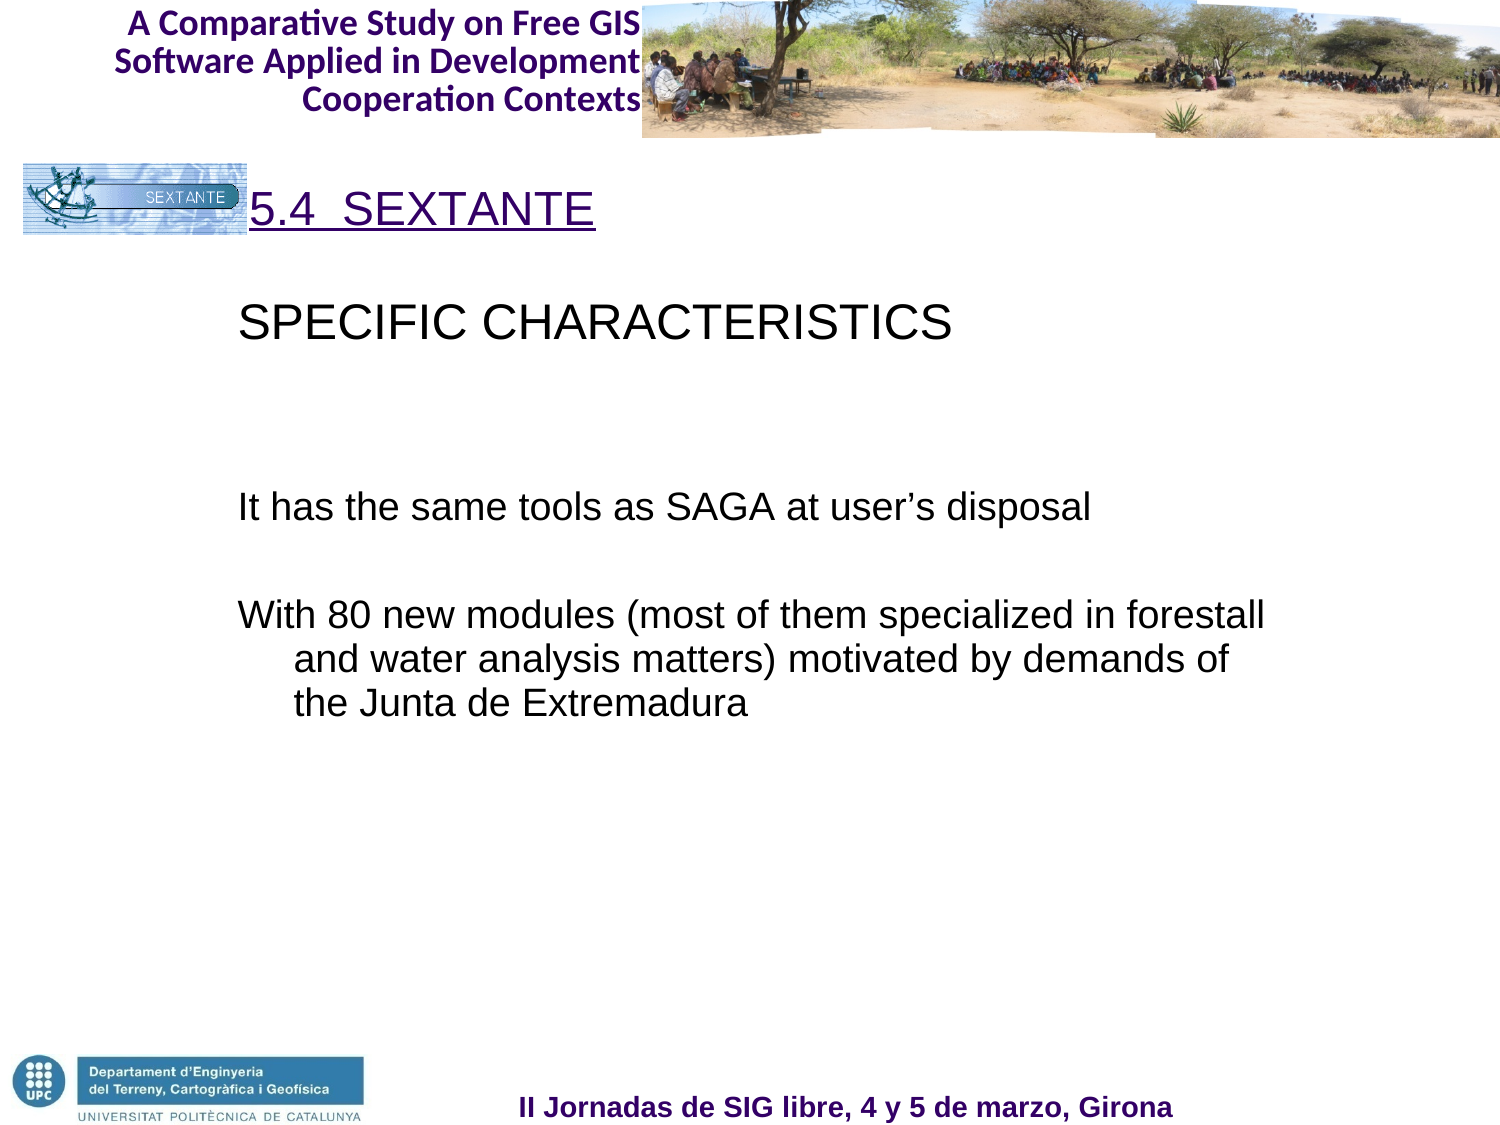

# 5.4 SEXTANTE
SPECIFIC CHARACTERISTICS
It has the same tools as SAGA at user’s disposal
With 80 new modules (most of them specialized in forestall and water analysis matters) motivated by demands of the Junta de Extremadura
II Jornadas de SIG libre, 4 y 5 de marzo, Girona